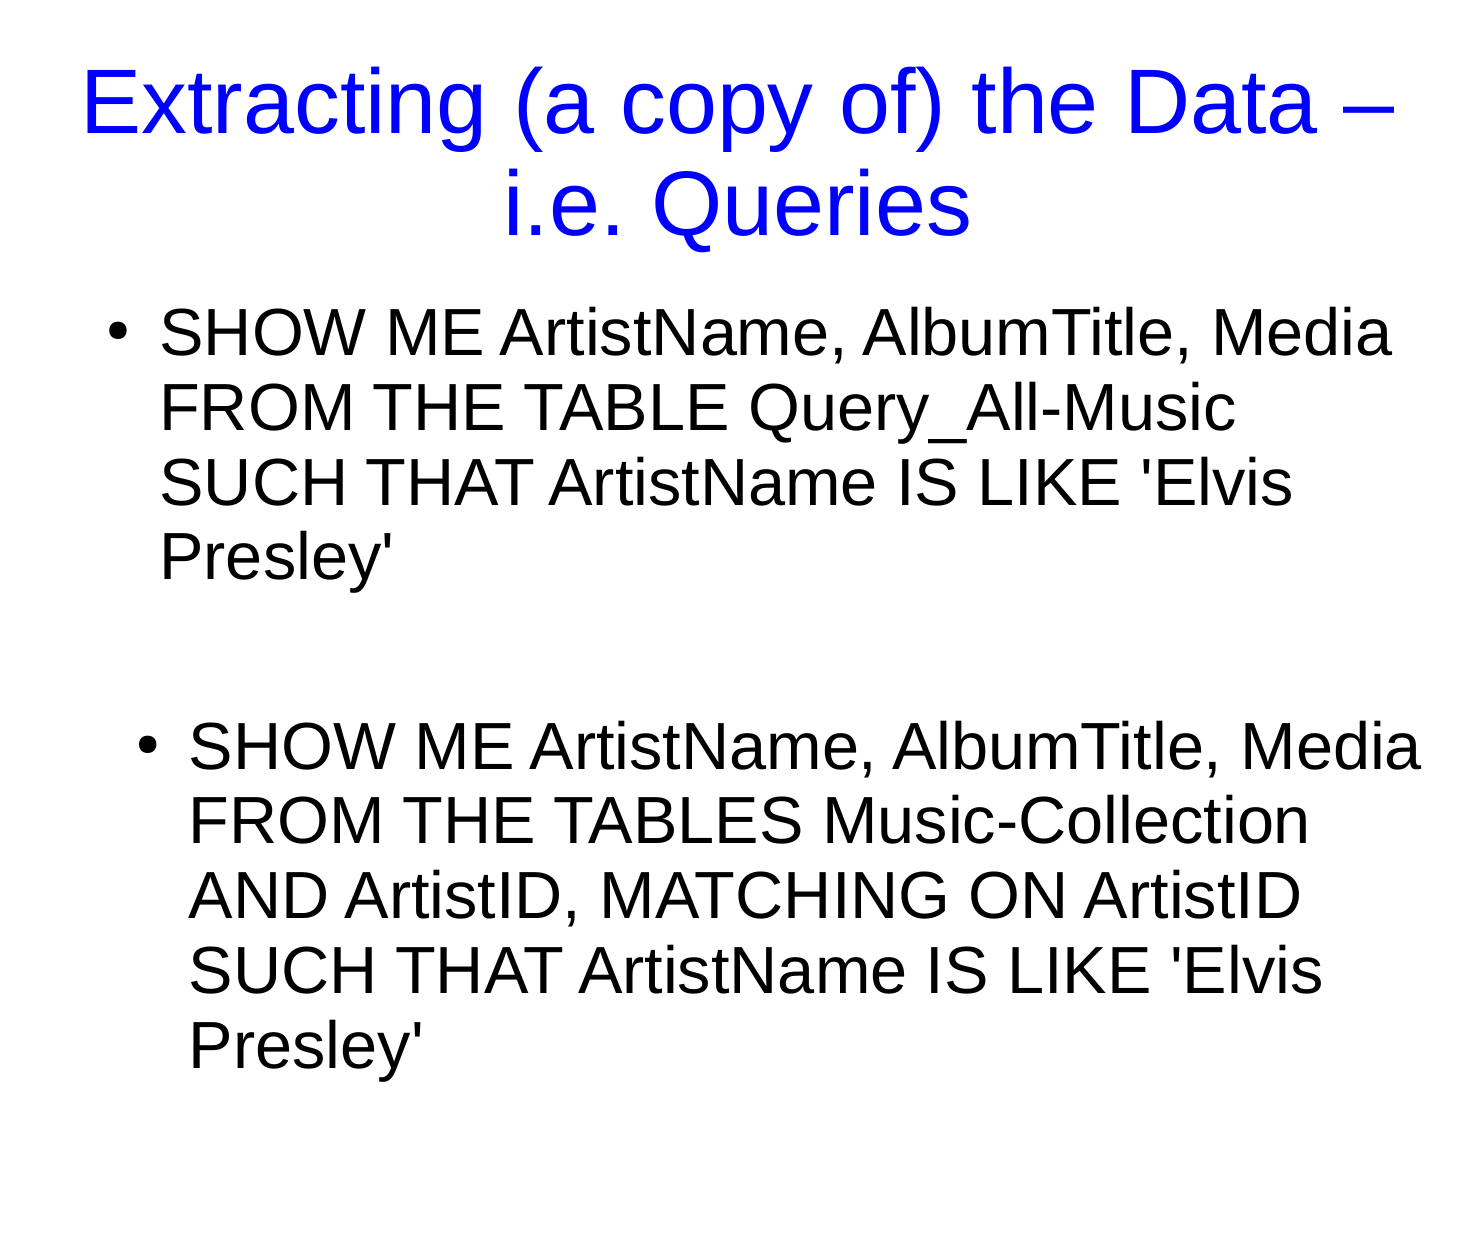

# Extracting (a copy of) the Data – i.e. Queries
SHOW ME ArtistName, AlbumTitle, Media FROM THE TABLE Query_All-Music SUCH THAT ArtistName IS LIKE 'Elvis Presley'
SHOW ME ArtistName, AlbumTitle, Media FROM THE TABLES Music-Collection AND ArtistID, MATCHING ON ArtistID SUCH THAT ArtistName IS LIKE 'Elvis Presley'